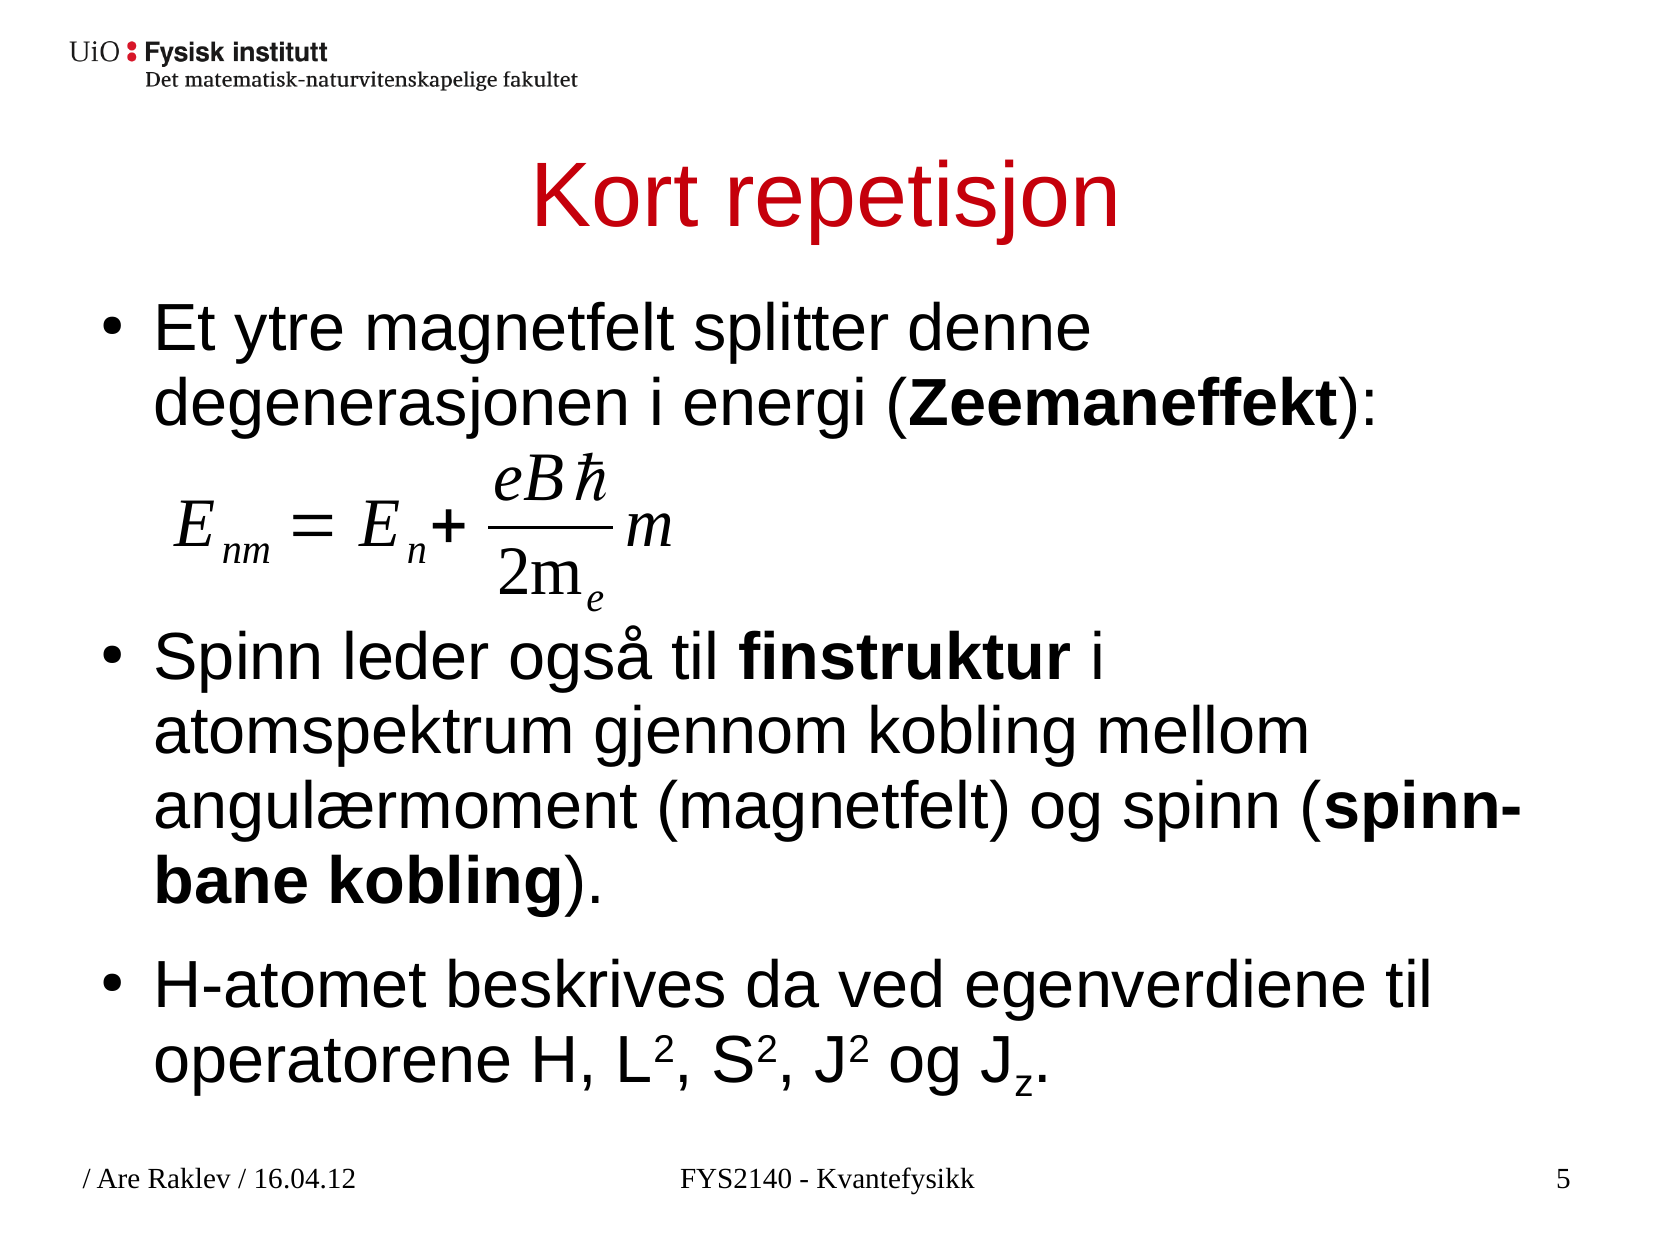

# Kort repetisjon
Et ytre magnetfelt splitter denne degenerasjonen i energi (Zeemaneffekt):
Spinn leder også til finstruktur i atomspektrum gjennom kobling mellom angulærmoment (magnetfelt) og spinn (spinn-bane kobling).
H-atomet beskrives da ved egenverdiene til operatorene H, L2, S2, J2 og Jz.
/ Are Raklev / 16.04.12
FYS2140 - Kvantefysikk
5